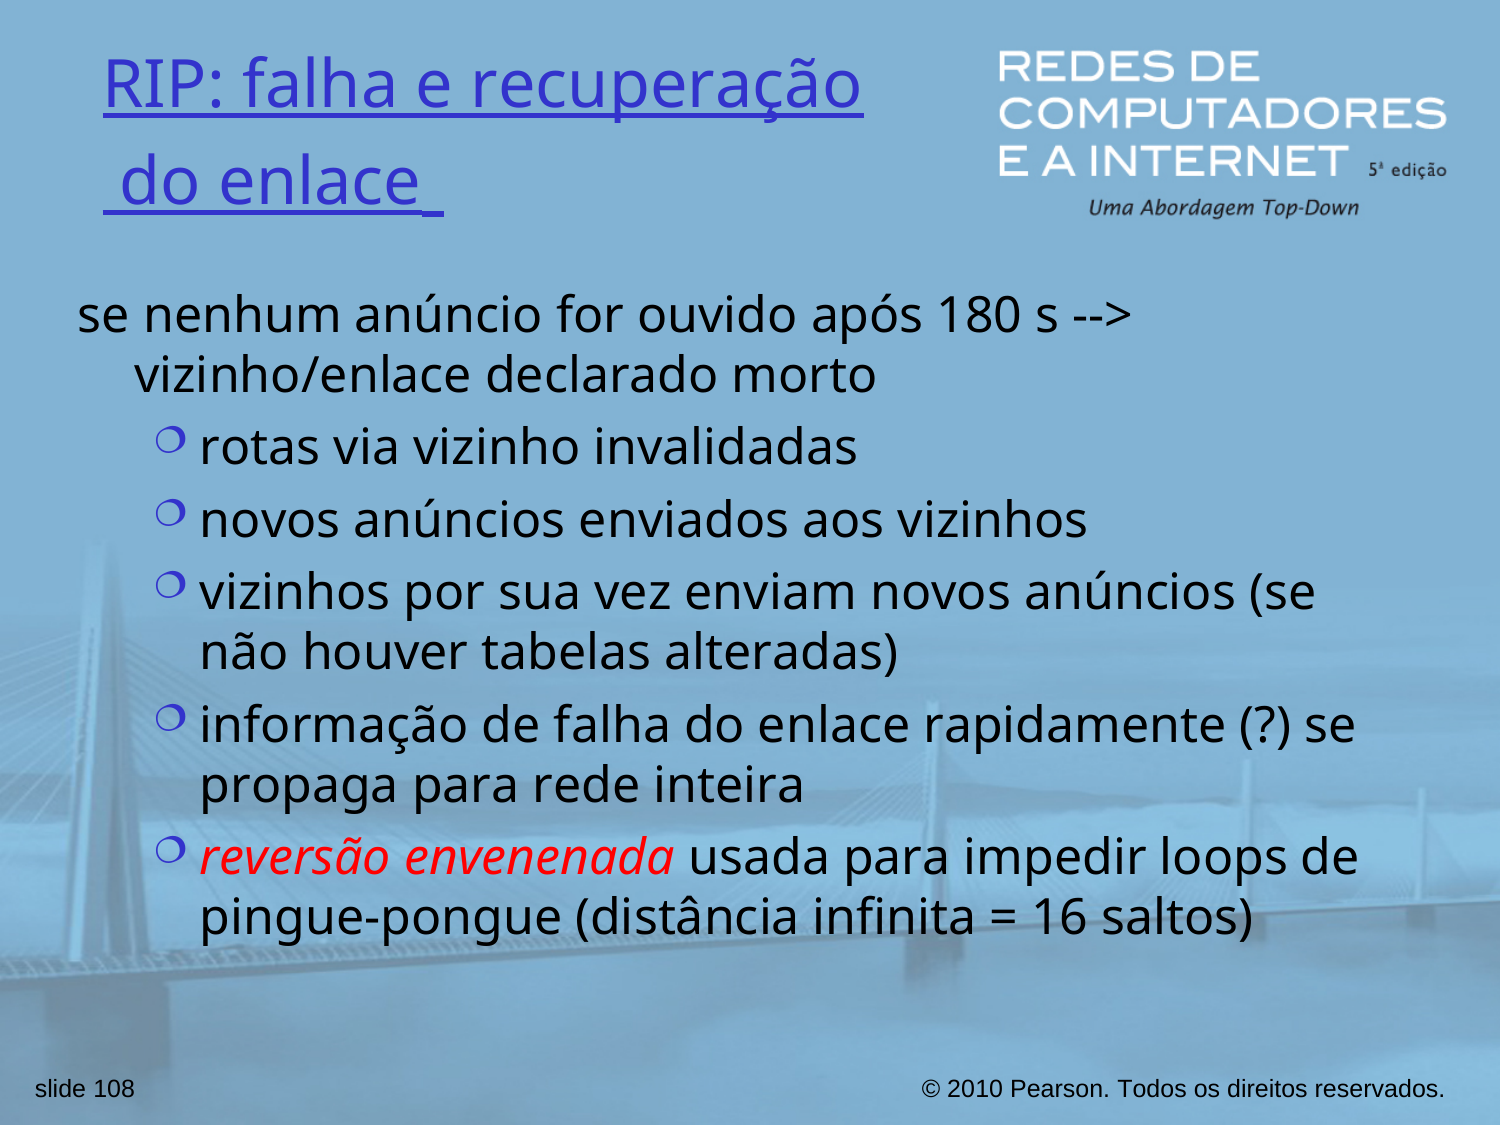

# RIP: falha e recuperação do enlace
se nenhum anúncio for ouvido após 180 s --> vizinho/enlace declarado morto
rotas via vizinho invalidadas
novos anúncios enviados aos vizinhos
vizinhos por sua vez enviam novos anúncios (se não houver tabelas alteradas)
informação de falha do enlace rapidamente (?) se propaga para rede inteira
reversão envenenada usada para impedir loops de pingue-pongue (distância infinita = 16 saltos)